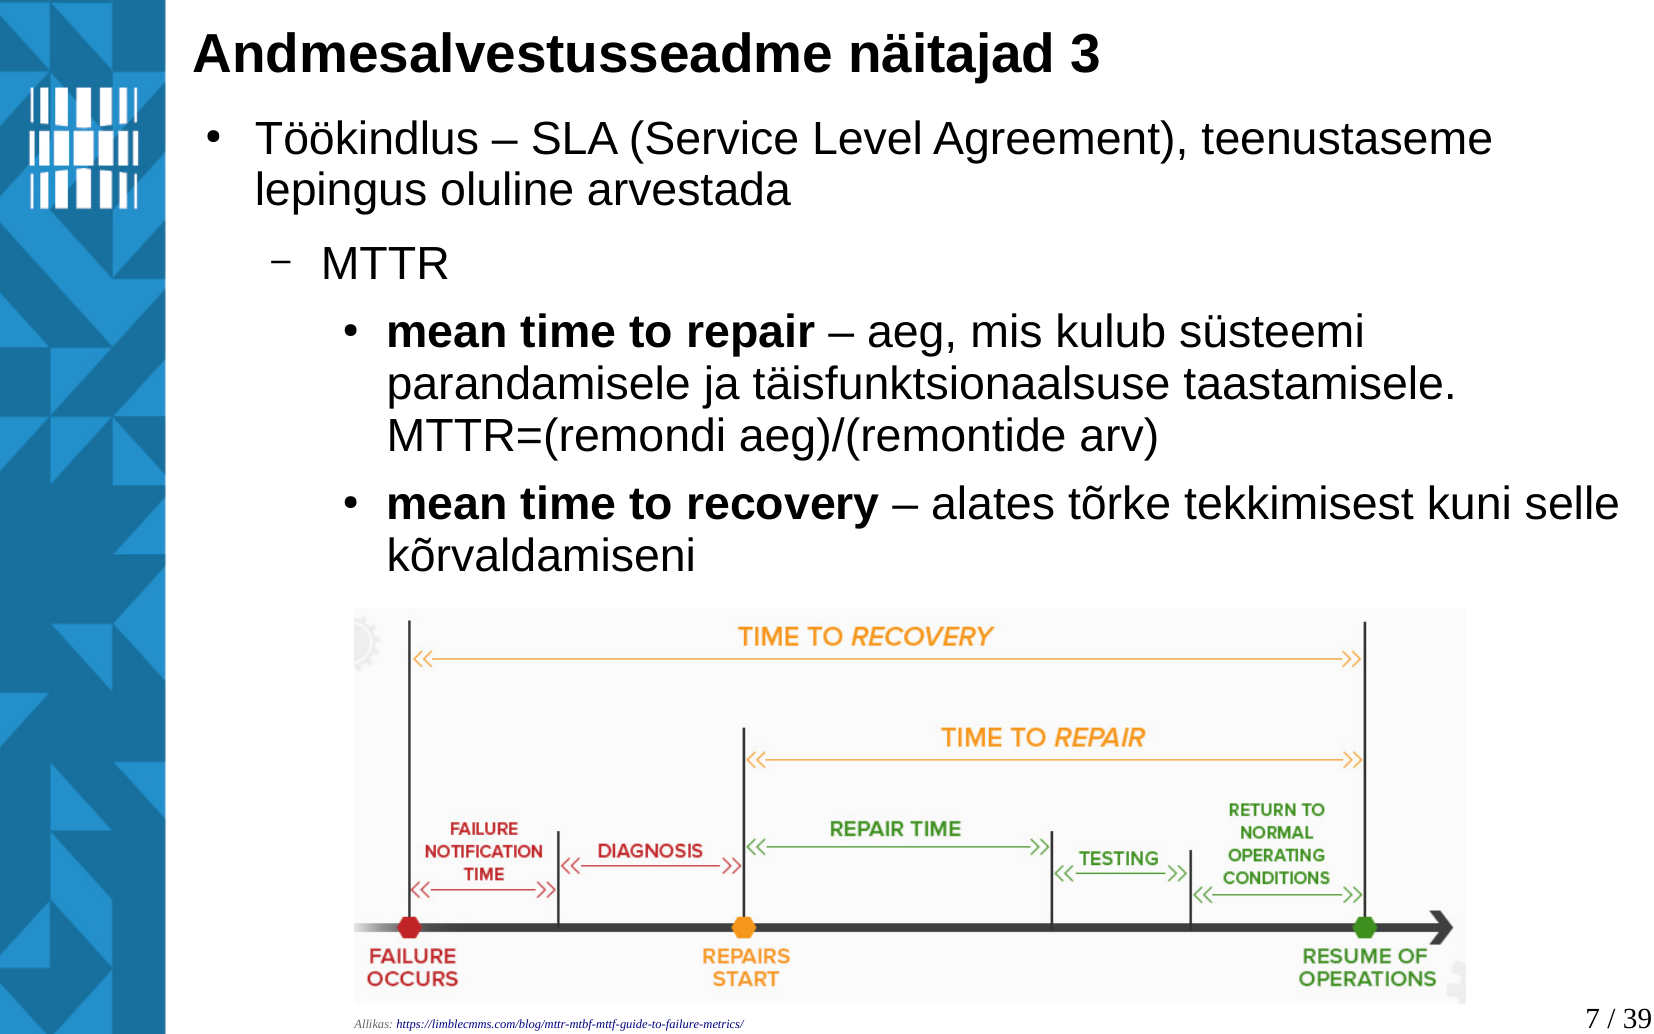

# Andmesalvestusseadme näitajad 3
Töökindlus – SLA (Service Level Agreement), teenustaseme lepingus oluline arvestada
MTTR
mean time to repair – aeg, mis kulub süsteemi parandamisele ja täisfunktsionaalsuse taastamisele. MTTR=(remondi aeg)/(remontide arv)
mean time to recovery – alates tõrke tekkimisest kuni selle kõrvaldamiseni
7
Allikas: https://limblecmms.com/blog/mttr-mtbf-mttf-guide-to-failure-metrics/